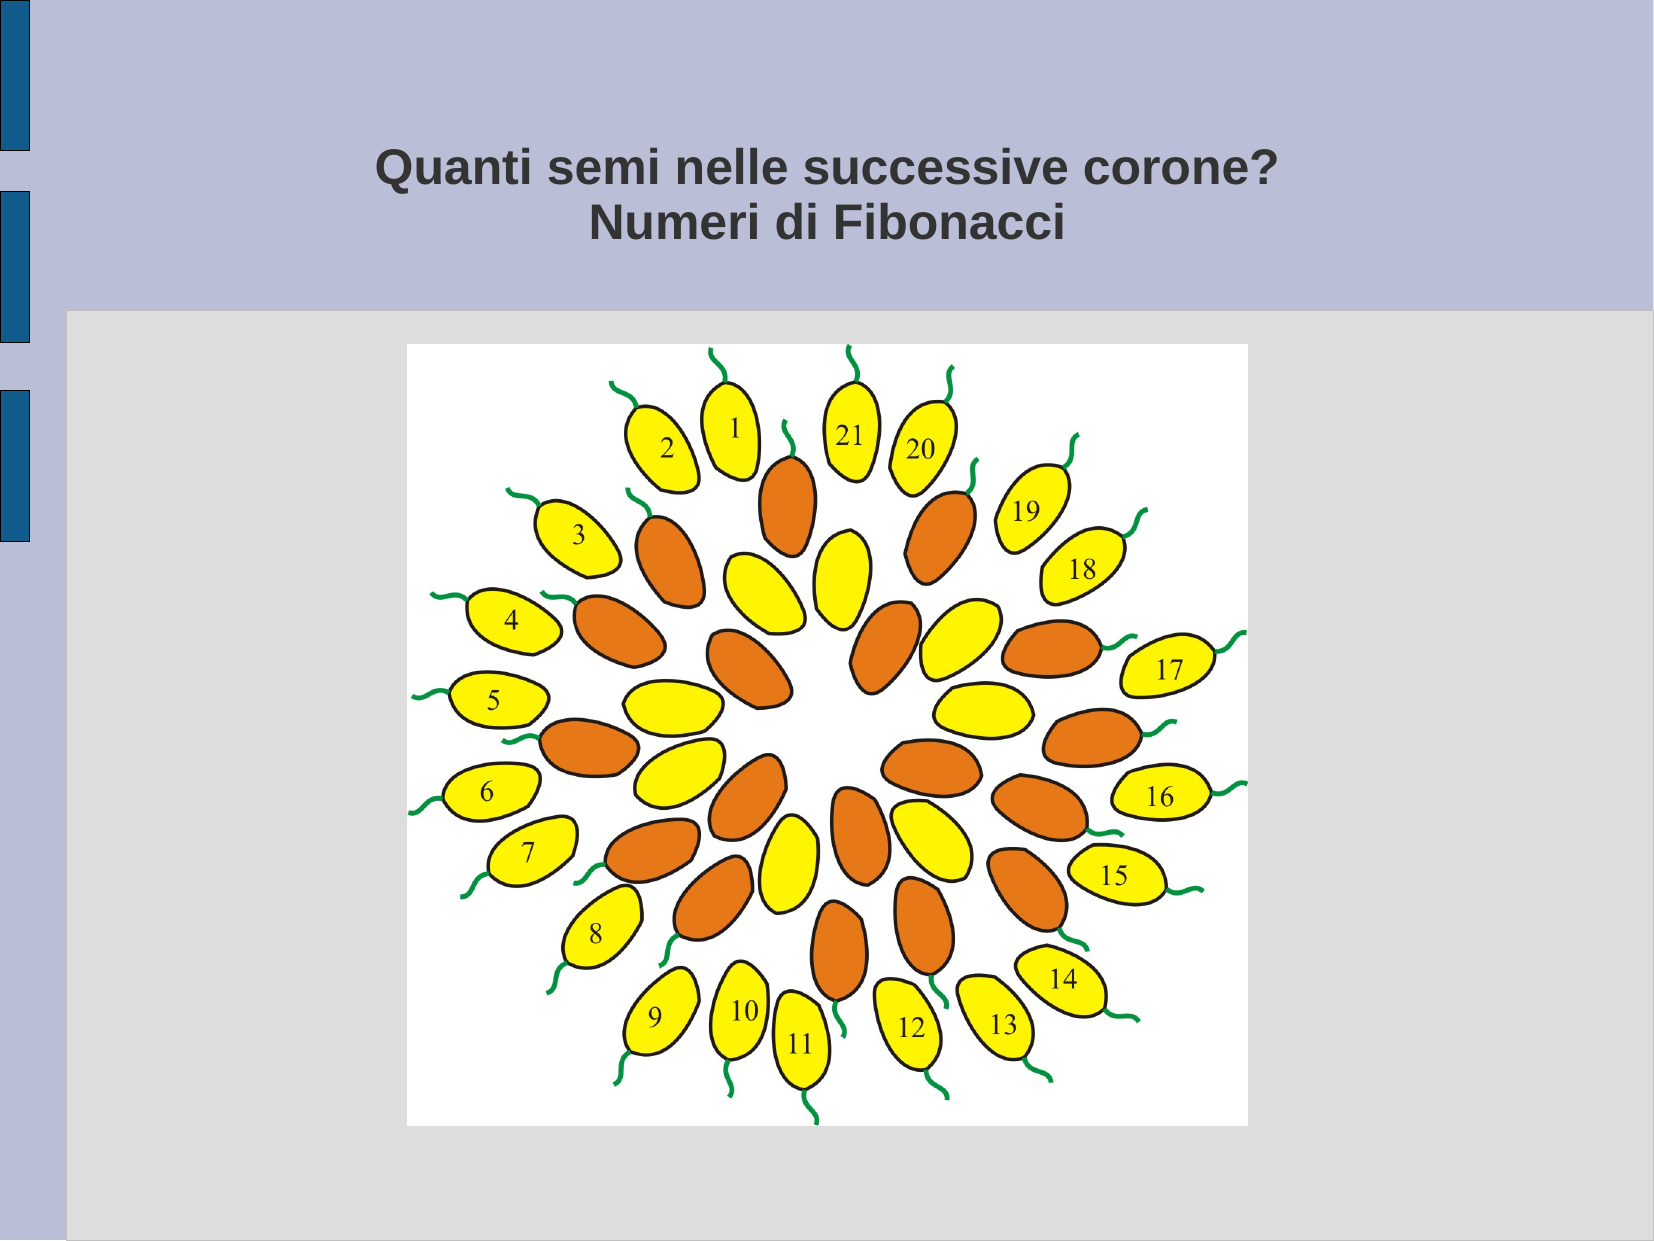

# Quanti semi nelle successive corone? Numeri di Fibonacci